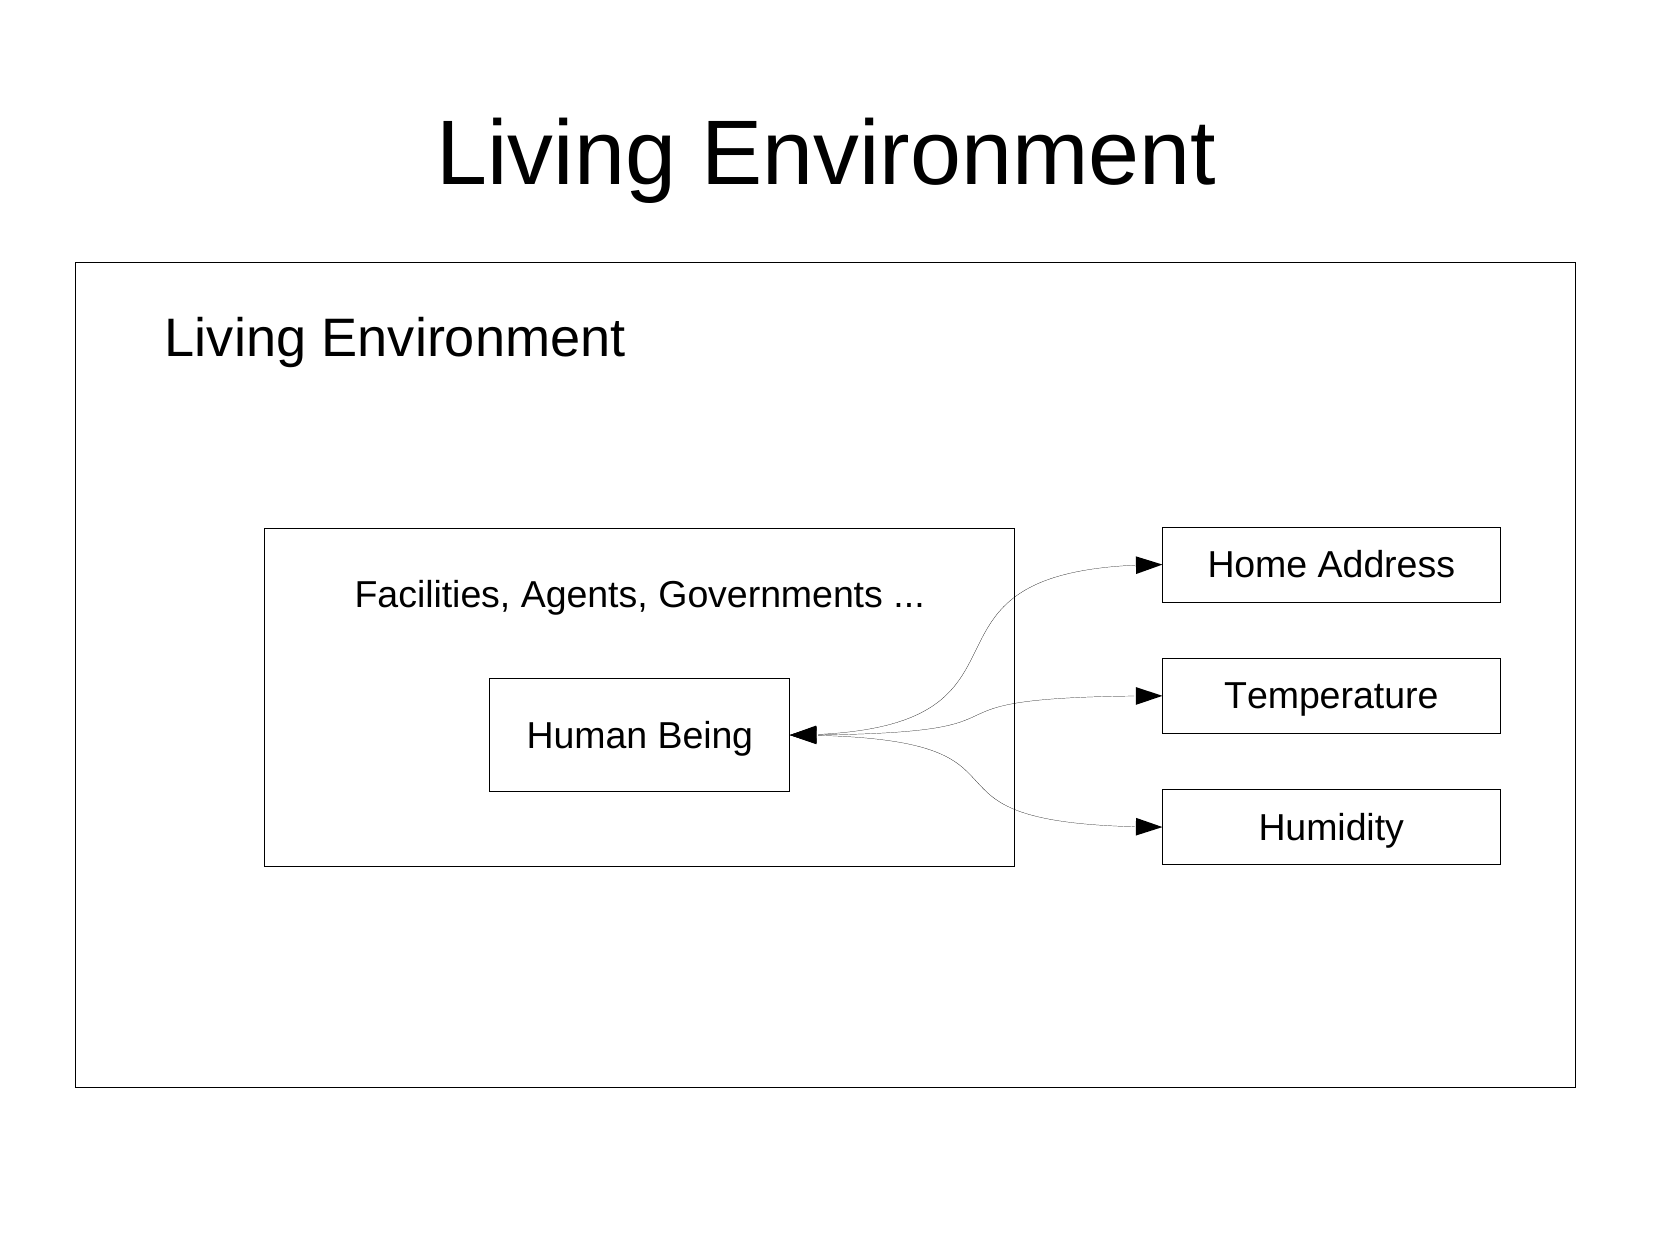

# Living Environment
Living Environment
Home Address
Facilities, Agents, Governments ...
Temperature
Human Being
Humidity